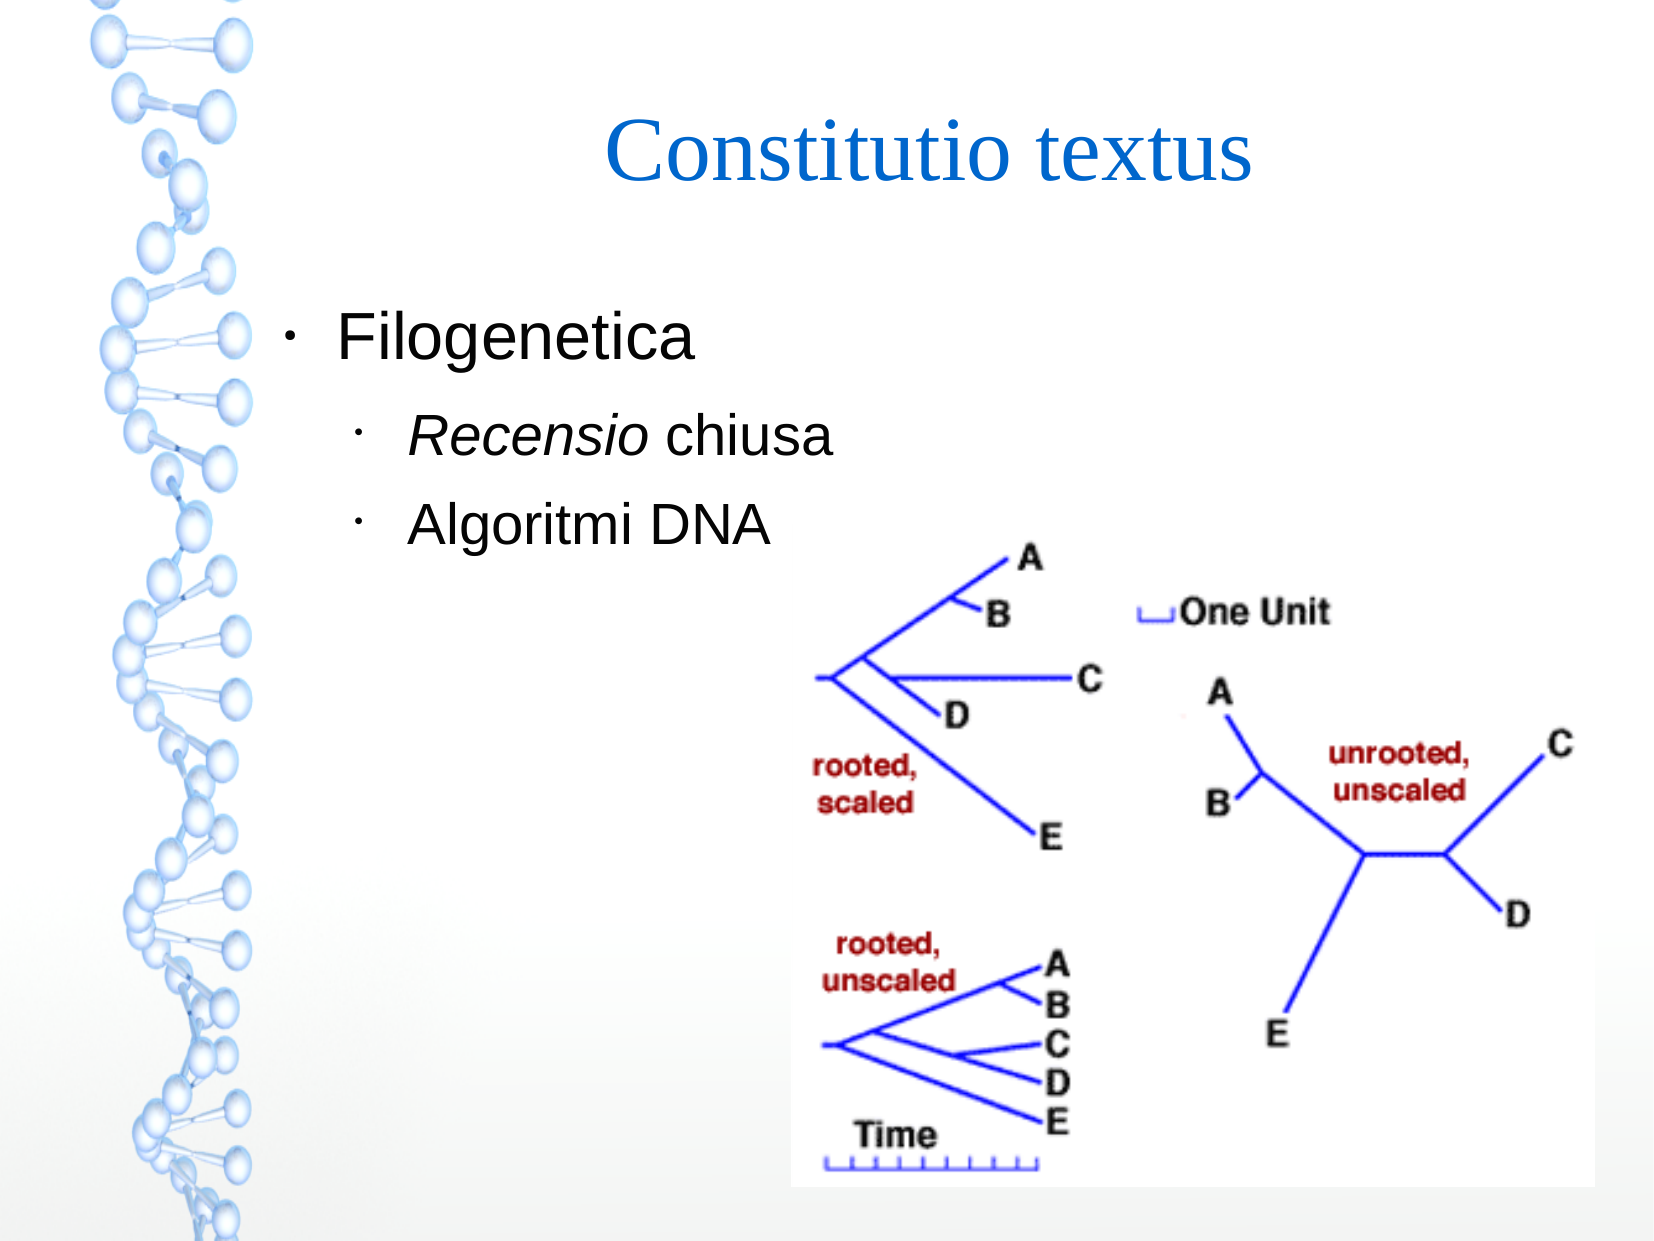

Constitutio textus
# Filogenetica
Recensio chiusa
Algoritmi DNA